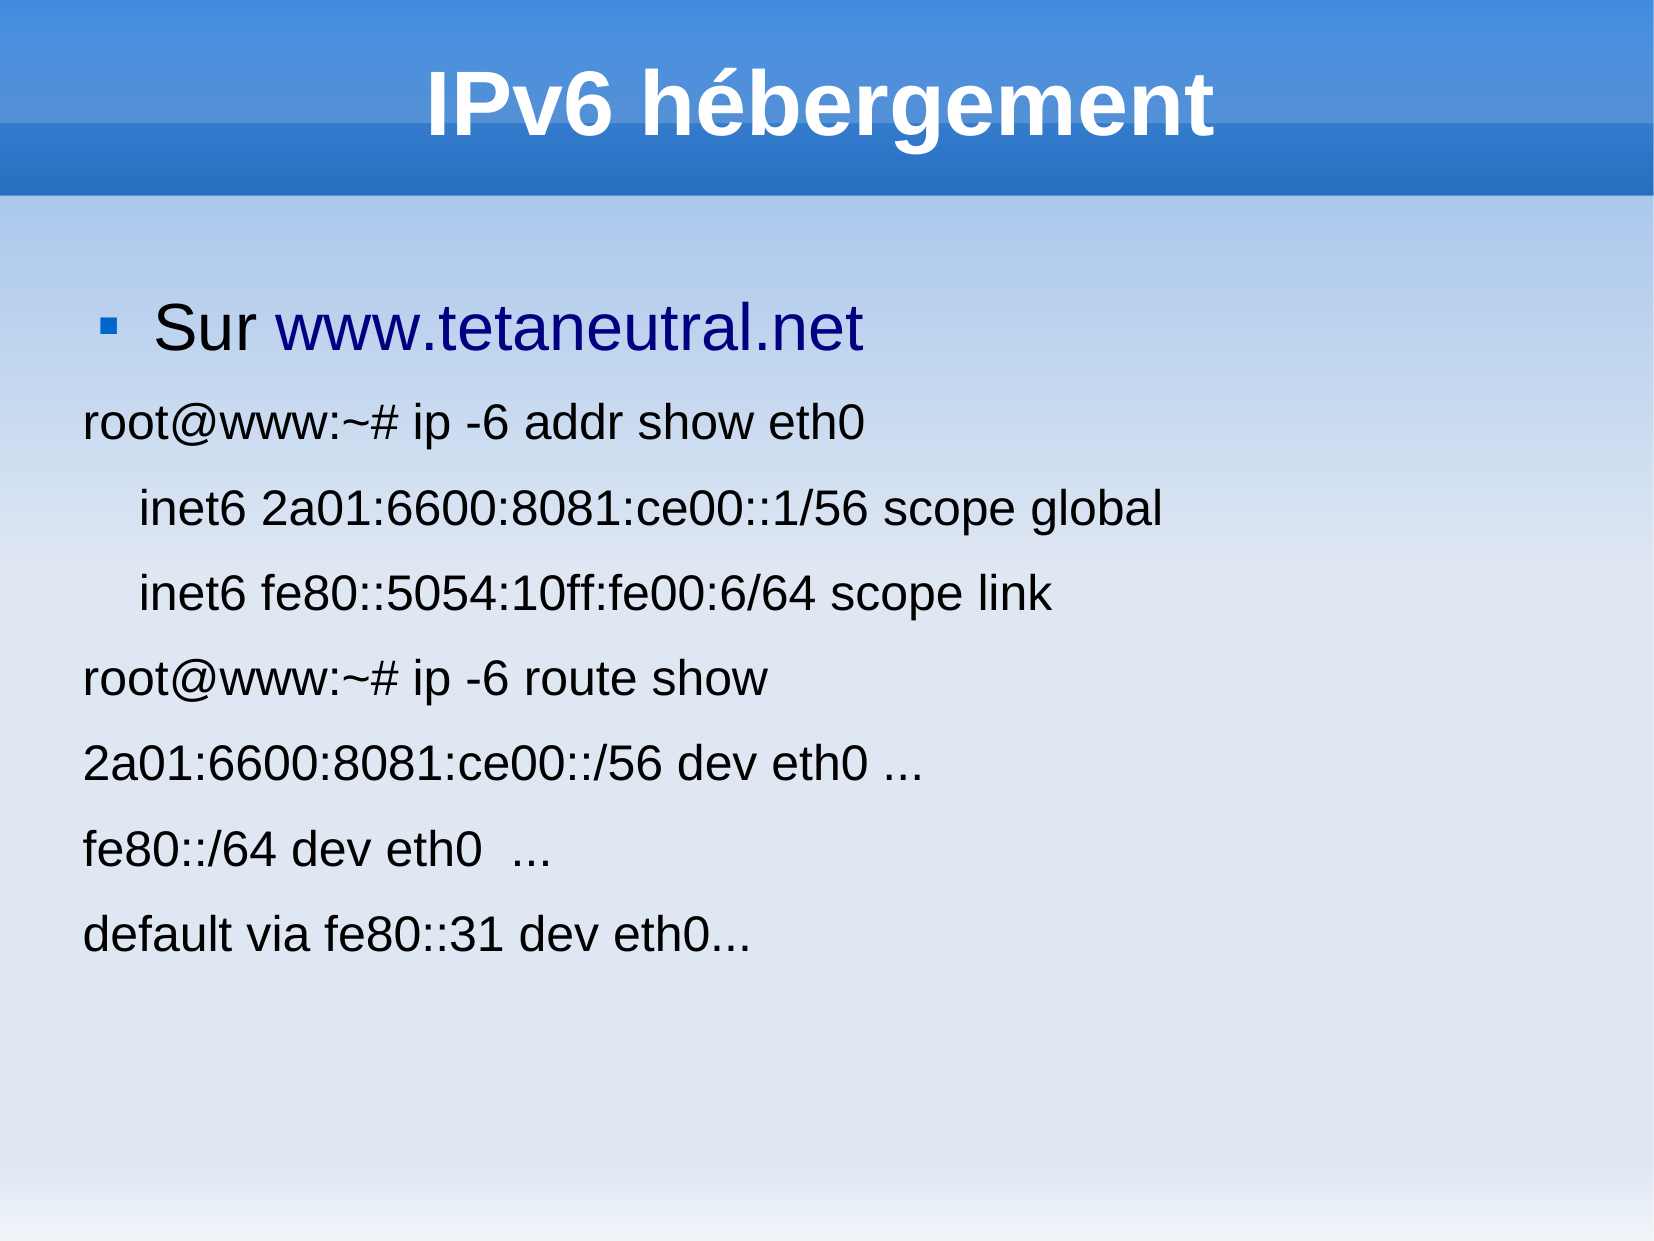

# IPv6 hébergement
Sur www.tetaneutral.net
root@www:~# ip -6 addr show eth0
 inet6 2a01:6600:8081:ce00::1/56 scope global
 inet6 fe80::5054:10ff:fe00:6/64 scope link
root@www:~# ip -6 route show
2a01:6600:8081:ce00::/56 dev eth0 ...
fe80::/64 dev eth0 ...
default via fe80::31 dev eth0...